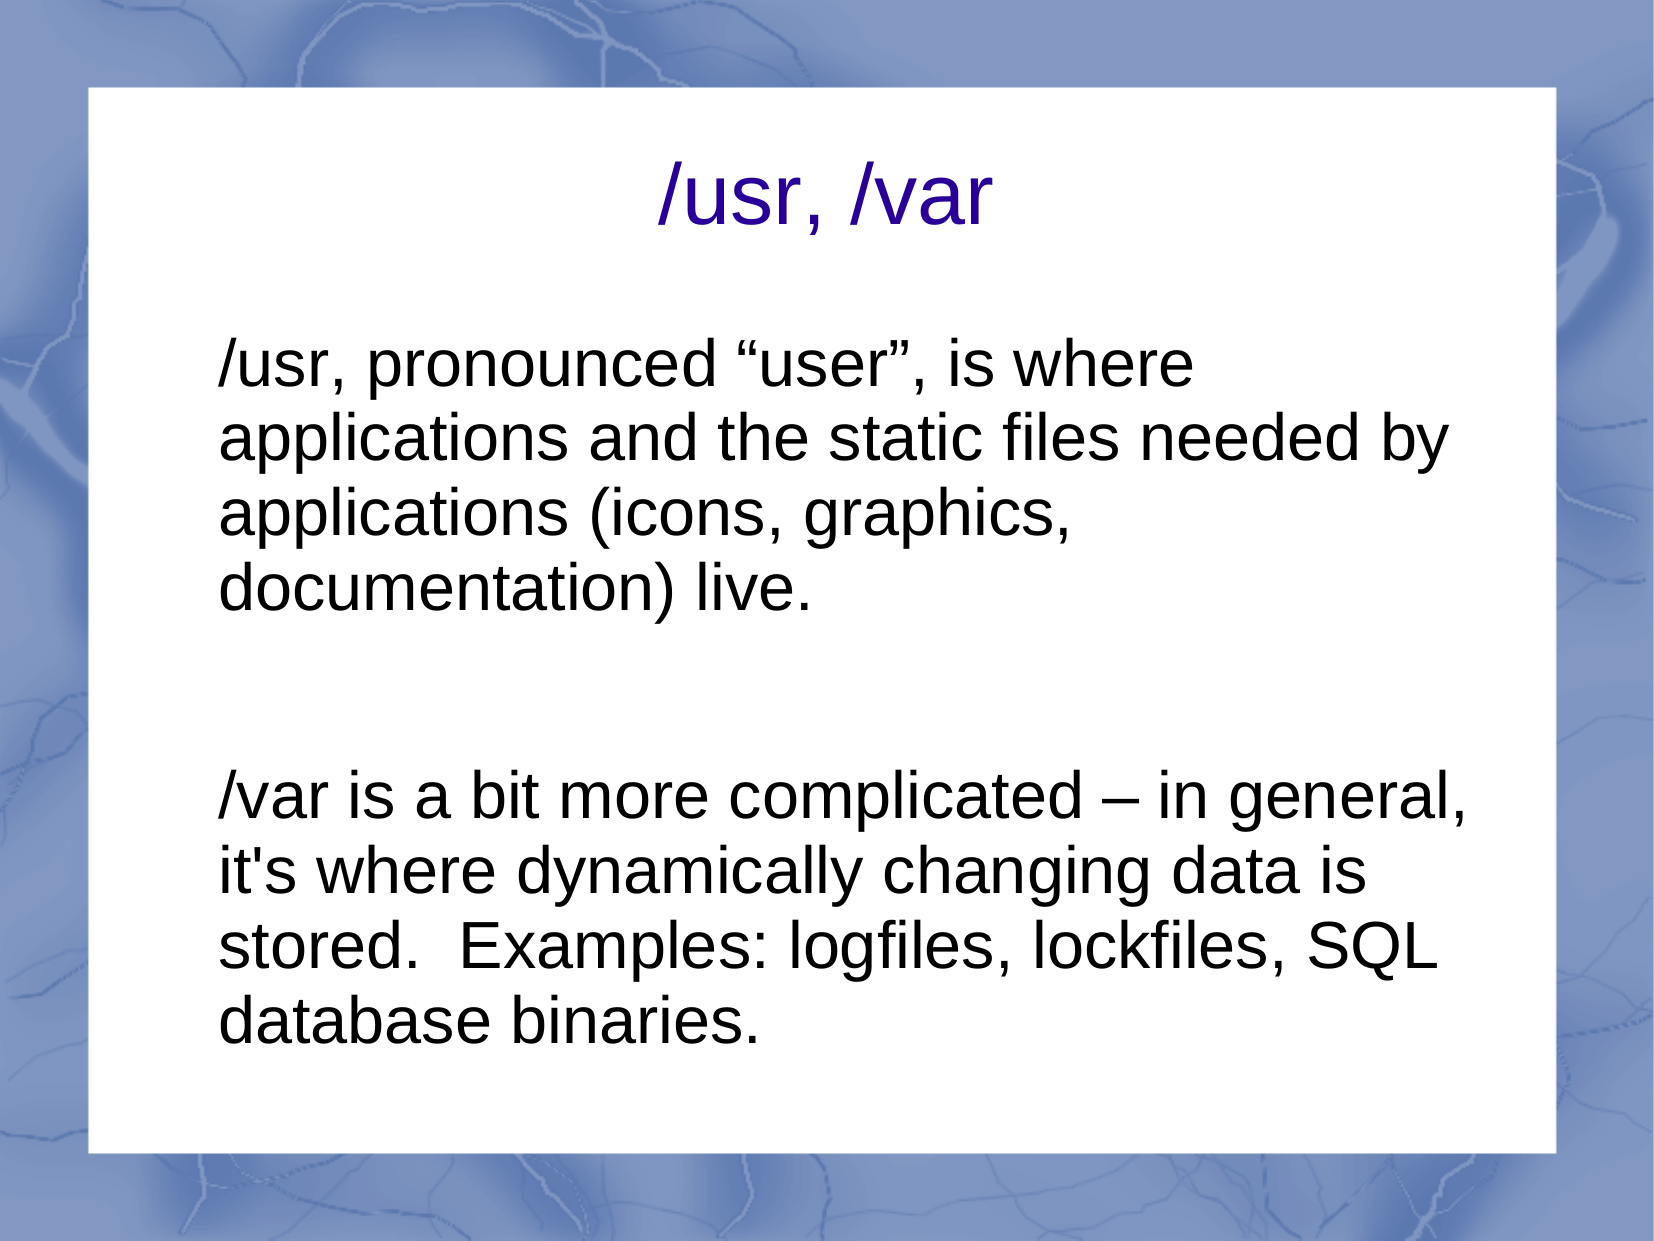

# /usr, /var
/usr, pronounced “user”, is where applications and the static files needed by applications (icons, graphics, documentation) live.
/var is a bit more complicated – in general, it's where dynamically changing data is stored. Examples: logfiles, lockfiles, SQL database binaries.